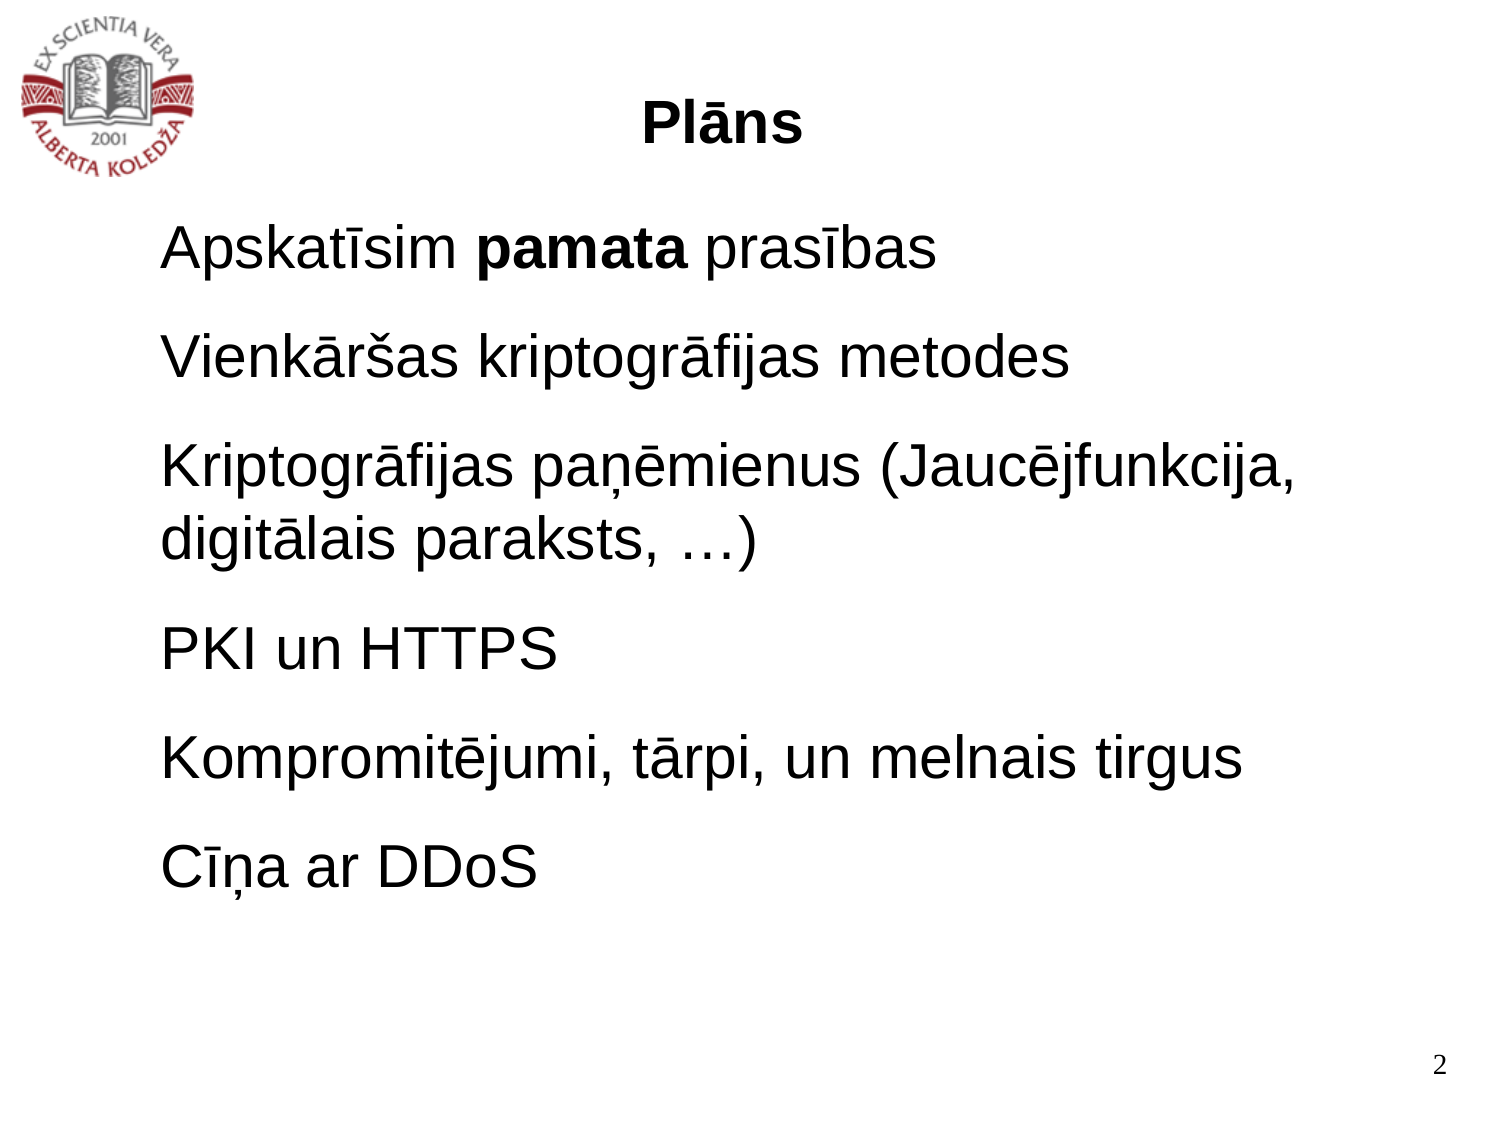

# Plāns
Apskatīsim pamata prasības
Vienkāršas kriptogrāfijas metodes
Kriptogrāfijas paņēmienus (Jaucējfunkcija, digitālais paraksts, …)
PKI un HTTPS
Kompromitējumi, tārpi, un melnais tirgus
Cīņa ar DDoS
2